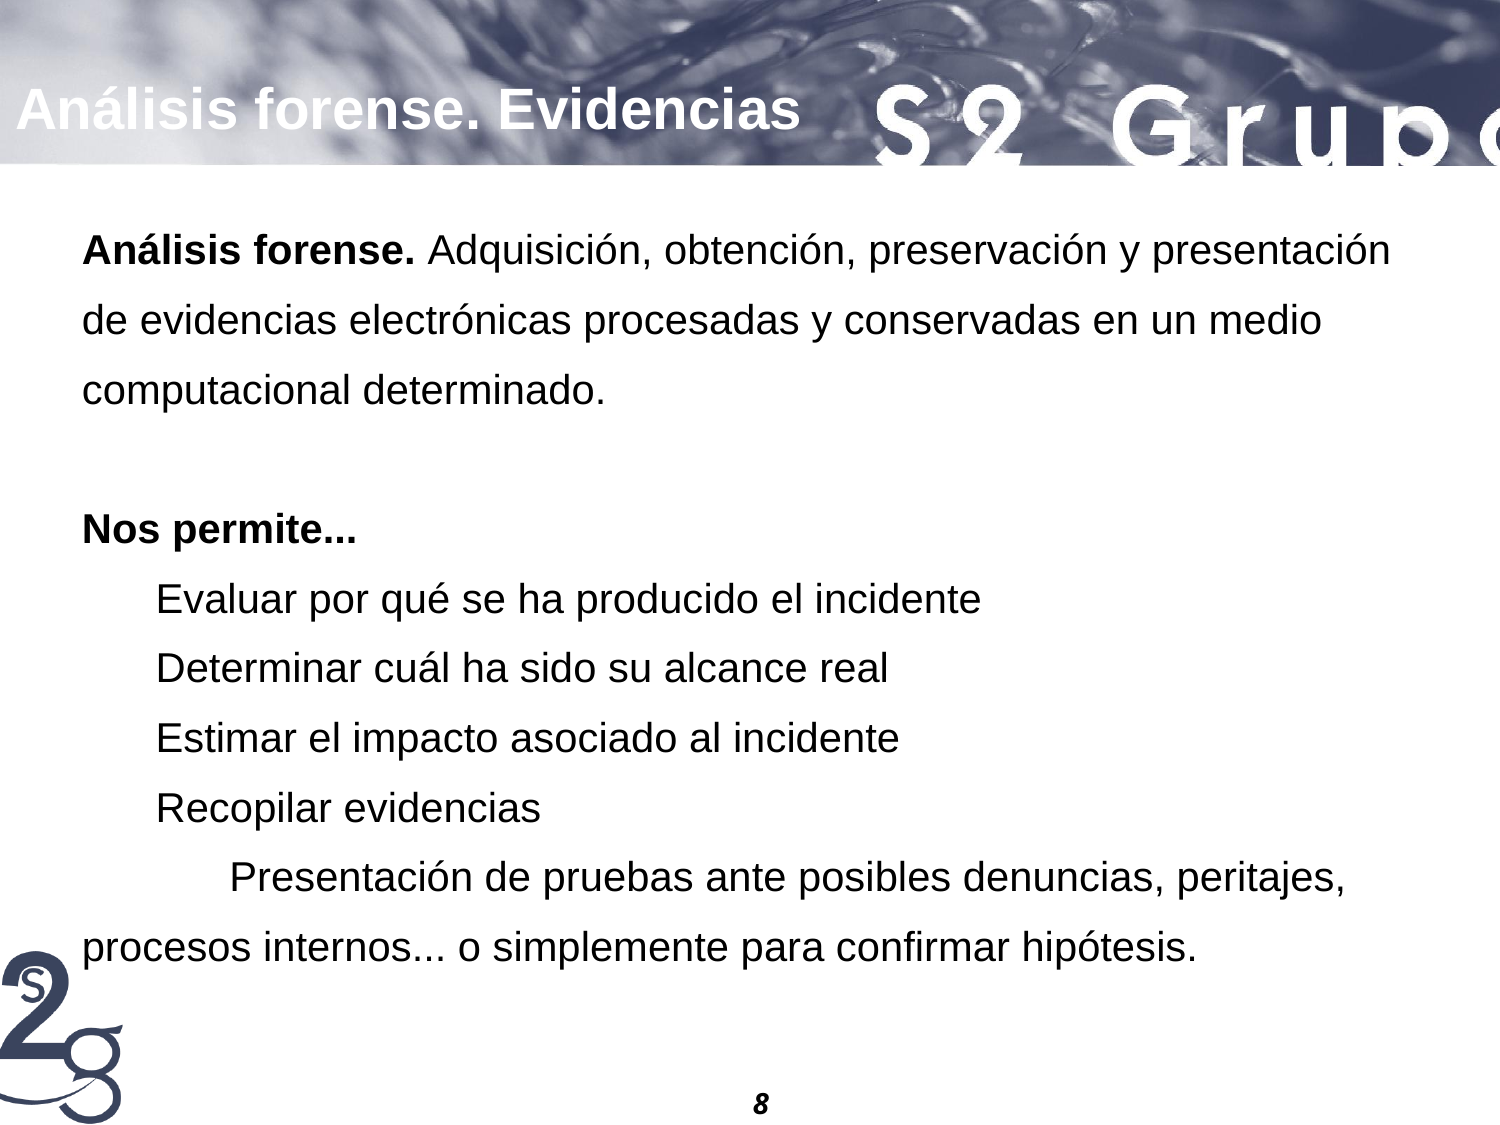

Análisis forense. Evidencias
Análisis forense. Adquisición, obtención, preservación y presentación de evidencias electrónicas procesadas y conservadas en un medio computacional determinado.
Nos permite...
	Evaluar por qué se ha producido el incidente
	Determinar cuál ha sido su alcance real
	Estimar el impacto asociado al incidente
	Recopilar evidencias
		Presentación de pruebas ante posibles denuncias, peritajes, procesos internos... o simplemente para confirmar hipótesis.